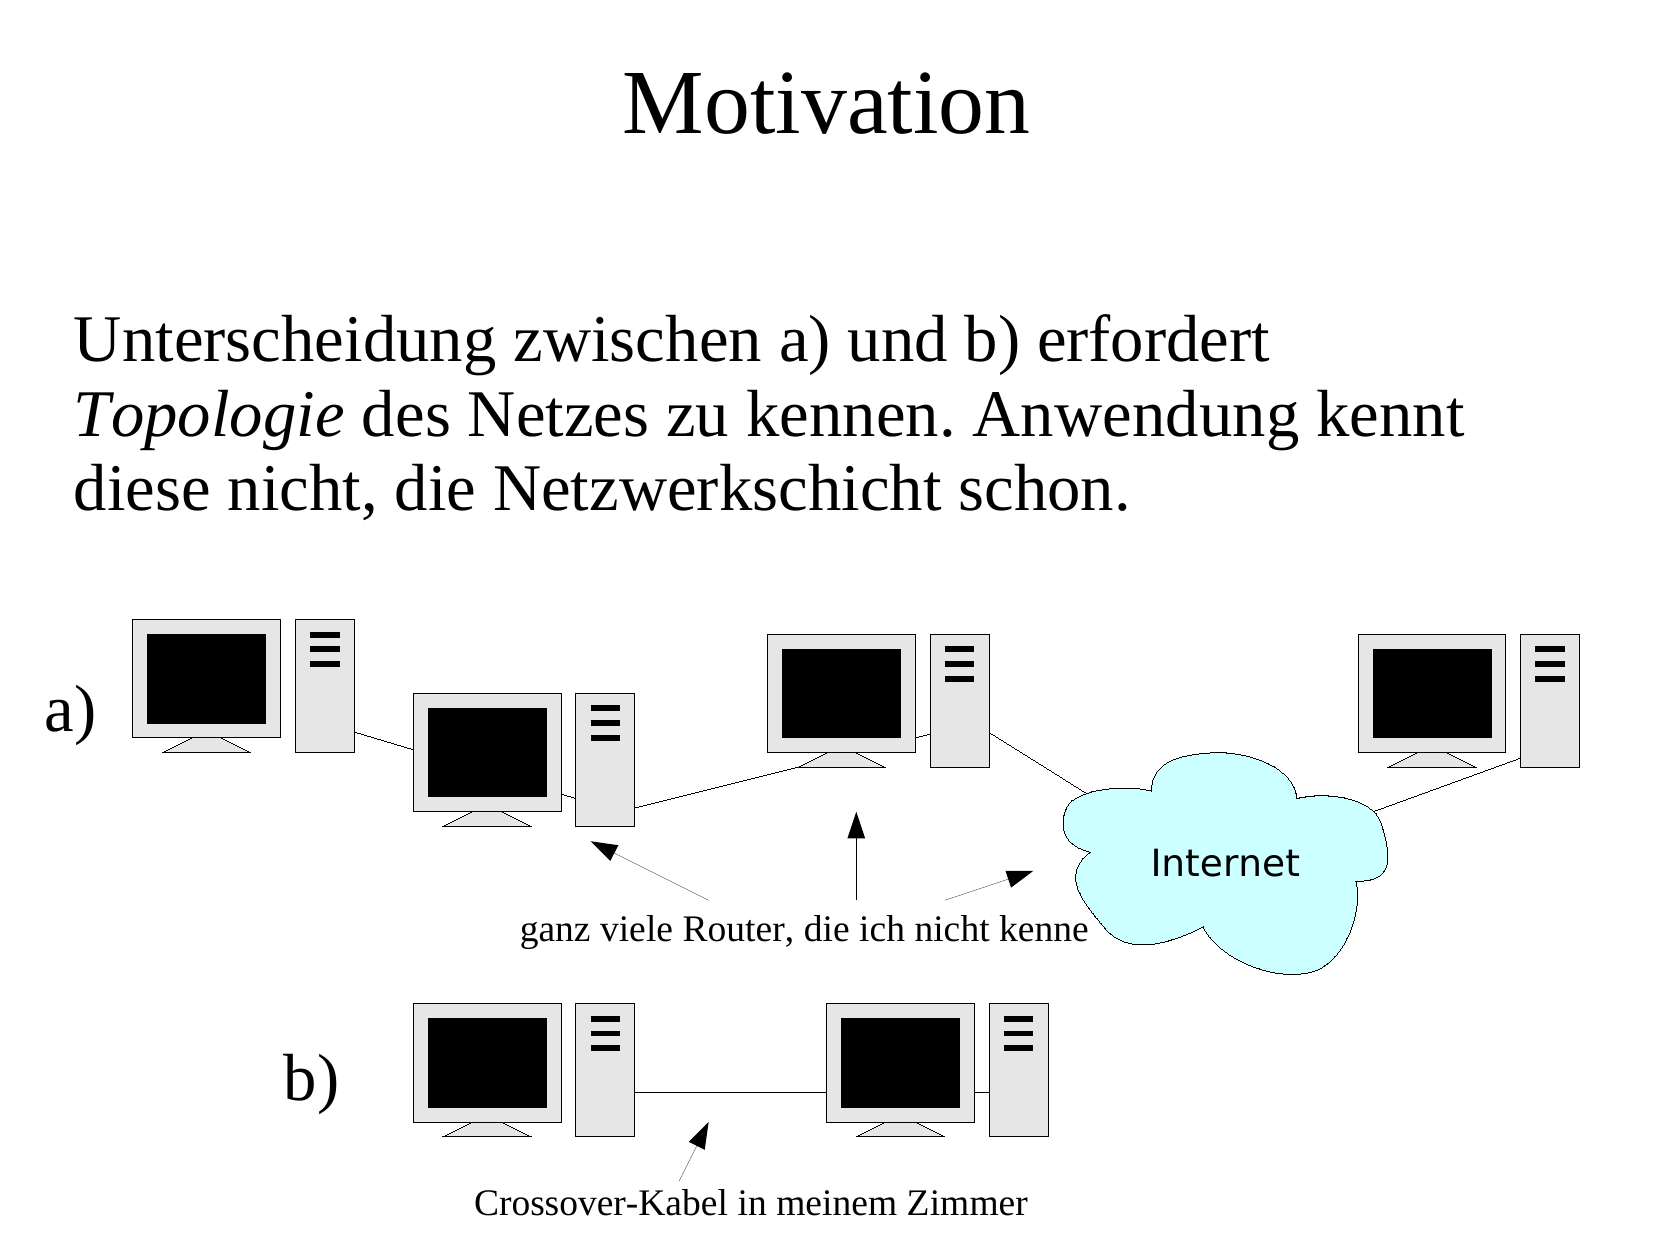

# Motivation
Unterscheidung zwischen a) und b) erfordert
Topologie des Netzes zu kennen. Anwendung kennt
diese nicht, die Netzwerkschicht schon.
a)
Internet
ganz viele Router, die ich nicht kenne
b)
Crossover-Kabel in meinem Zimmer